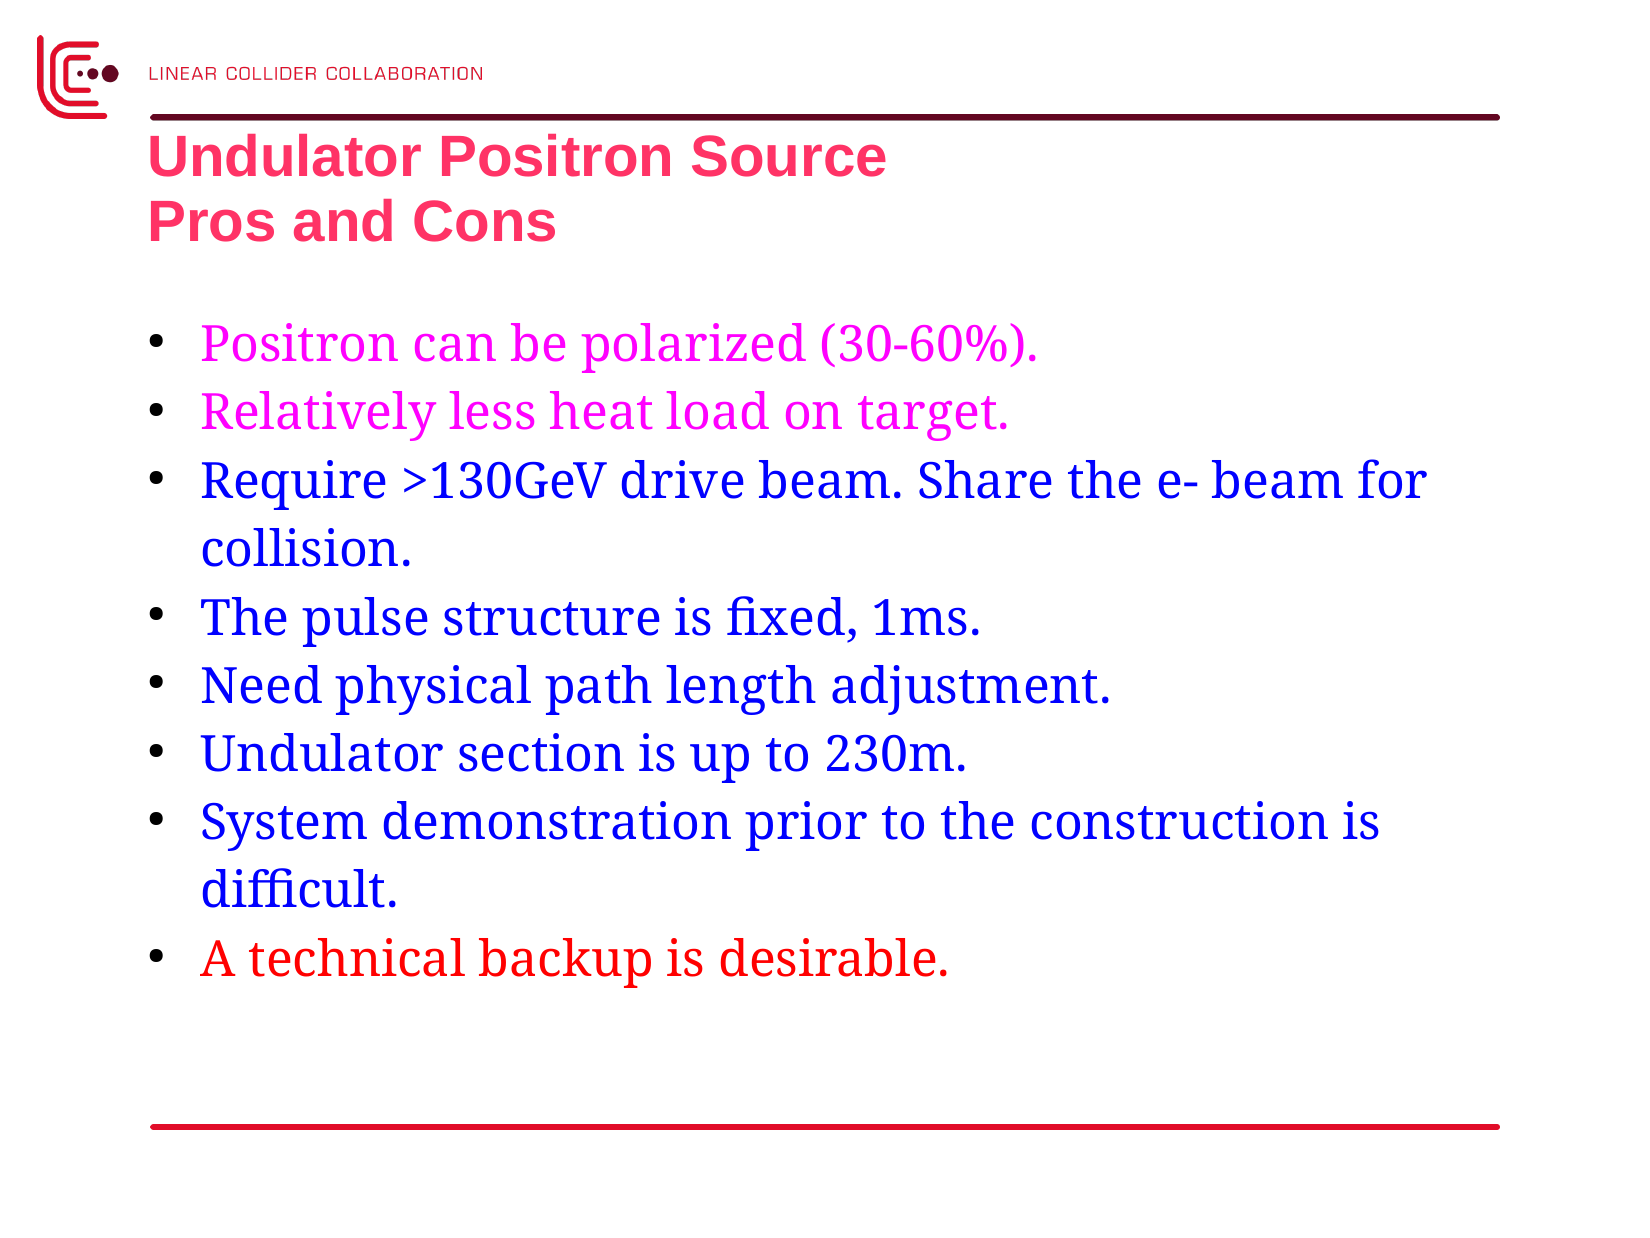

# Undulator Positron Source Pros and Cons
Positron can be polarized (30-60%).
Relatively less heat load on target.
Require >130GeV drive beam. Share the e- beam for collision.
The pulse structure is fixed, 1ms.
Need physical path length adjustment.
Undulator section is up to 230m.
System demonstration prior to the construction is difficult.
A technical backup is desirable.